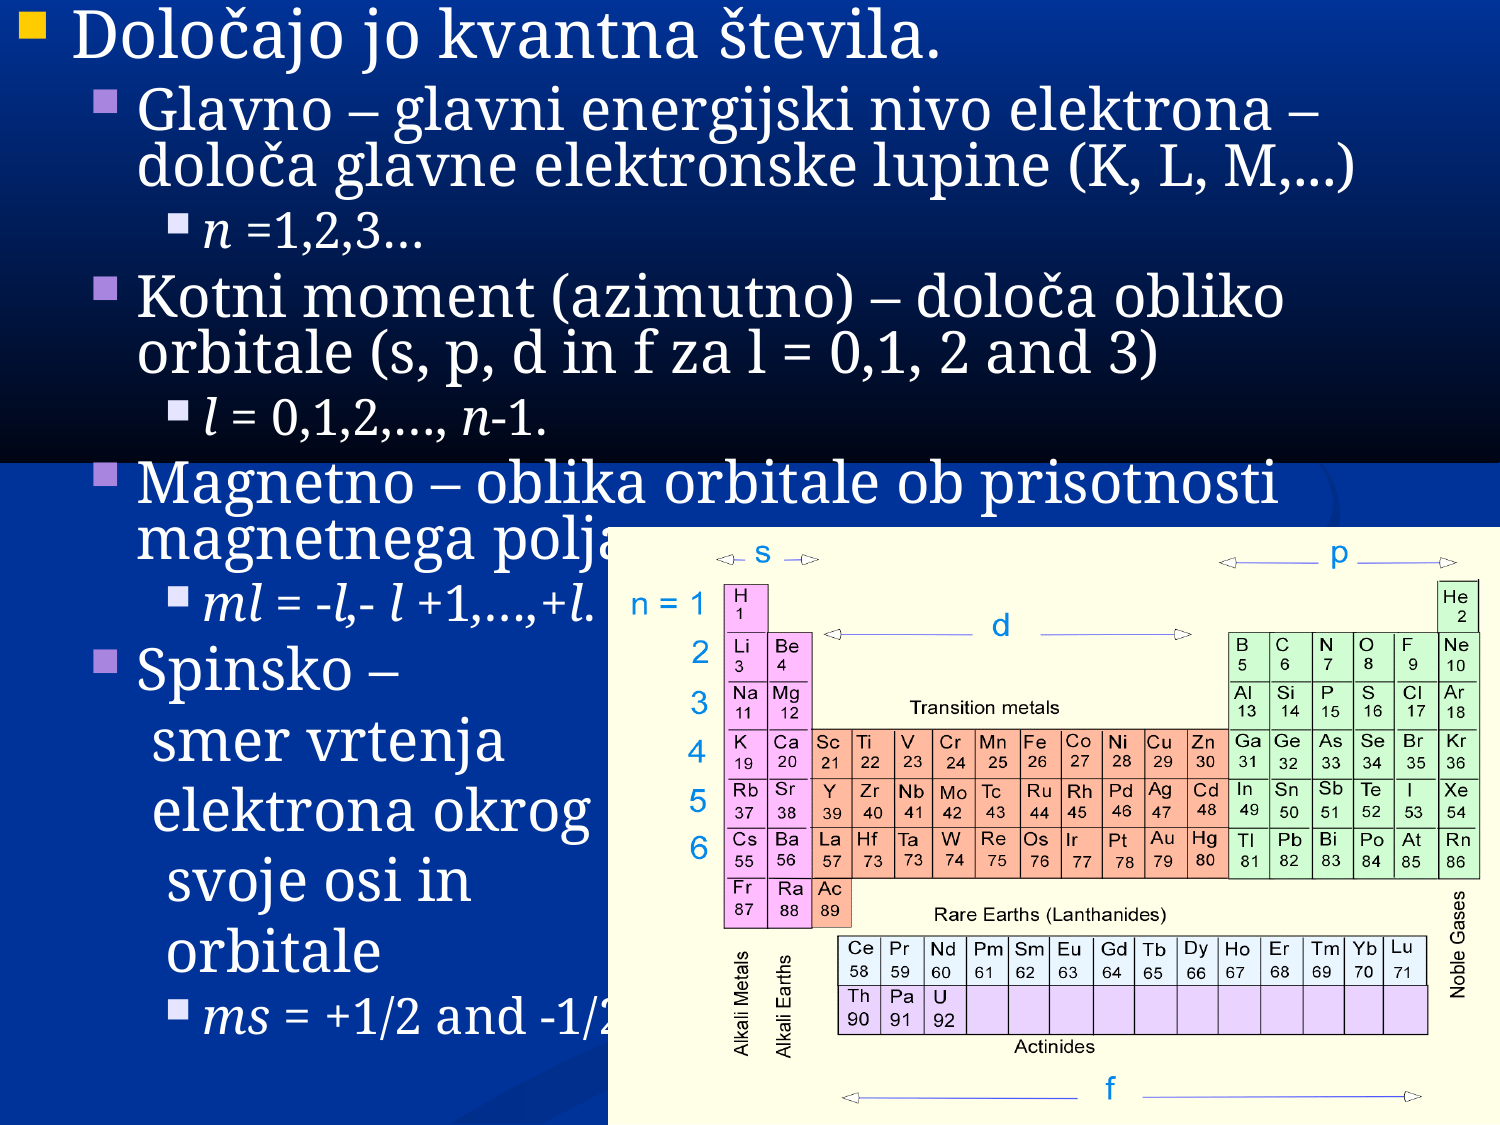

# Določajo jo kvantna števila.
Glavno – glavni energijski nivo elektrona – določa glavne elektronske lupine (K, L, M,...)
n =1,2,3…
Kotni moment (azimutno) – določa obliko orbitale (s, p, d in f za l = 0,1, 2 and 3)
l = 0,1,2,…, n-1.
Magnetno – oblika orbitale ob prisotnosti magnetnega polja
ml = -l,- l +1,…,+l.
Spinsko –
 smer vrtenja
 elektrona okrog
 svoje osi in
		orbitale
ms = +1/2 and -1/2